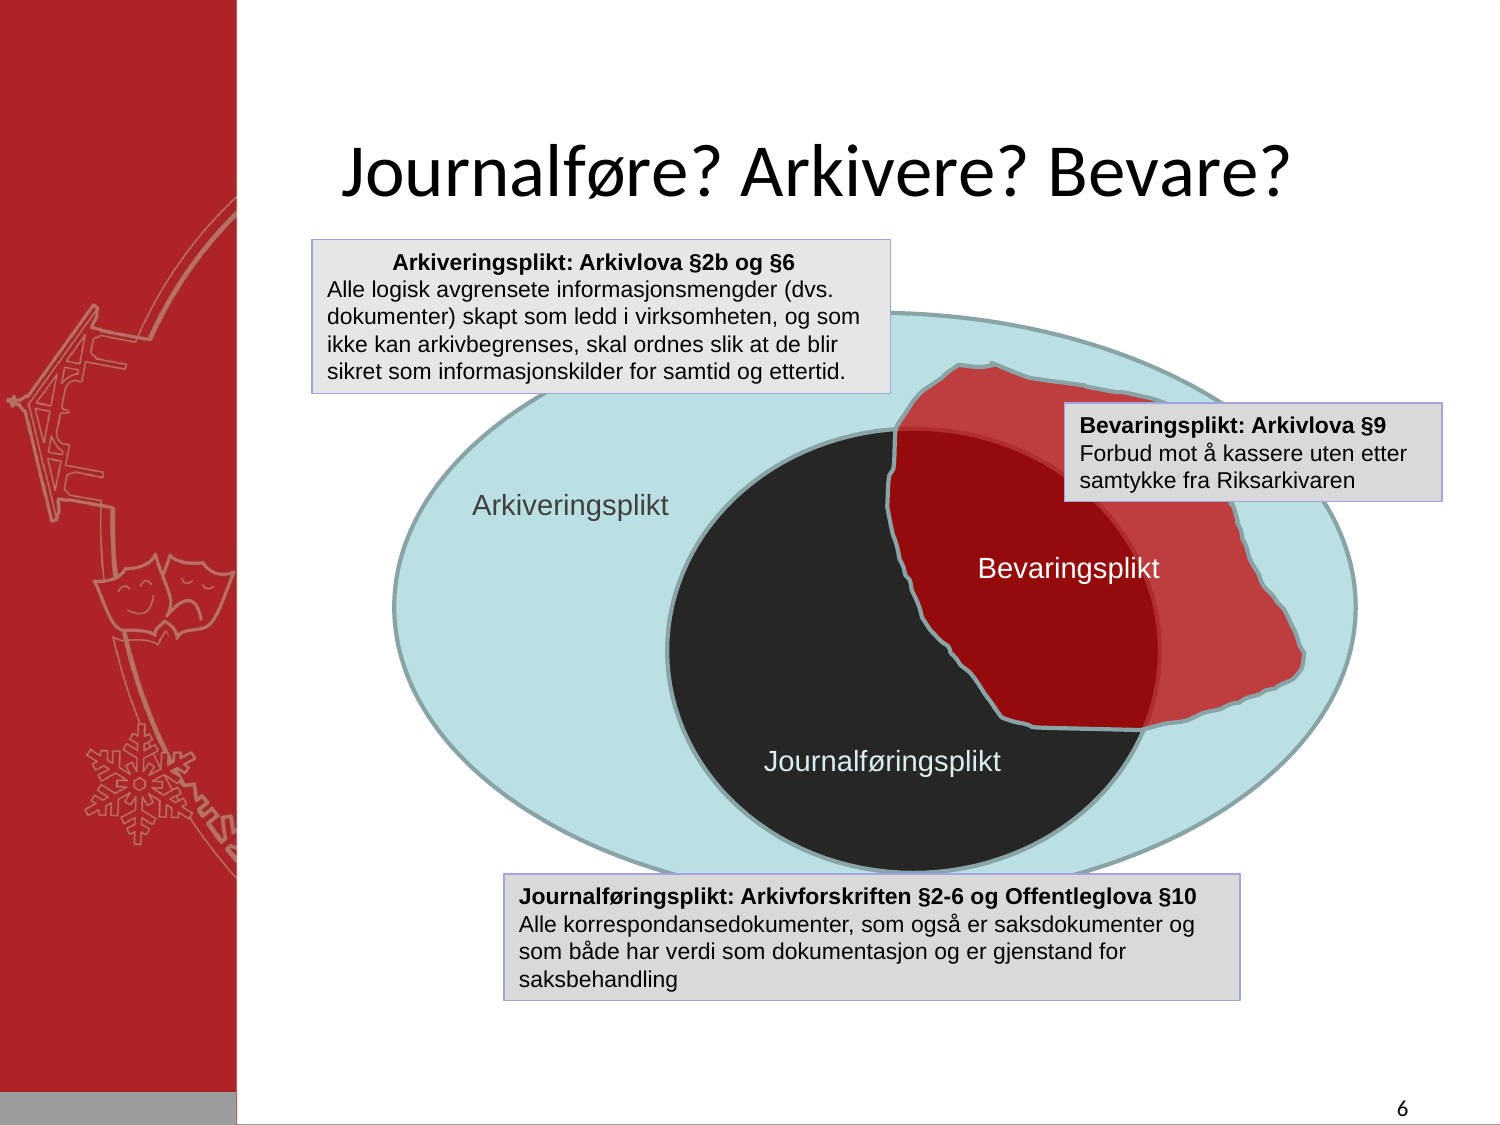

# Journalføre? Arkivere? Bevare?
Arkiveringsplikt: Arkivlova §2b og §6
Alle logisk avgrensete informasjonsmengder (dvs. dokumenter) skapt som ledd i virksomheten, og som ikke kan arkivbegrenses, skal ordnes slik at de blir sikret som informasjonskilder for samtid og ettertid.
Bevaringsplikt: Arkivlova §9
Forbud mot å kassere uten etter samtykke fra Riksarkivaren
Arkiveringsplikt
Bevaringsplikt
Journalføringsplikt
Journalføringsplikt: Arkivforskriften §2-6 og Offentleglova §10
Alle korrespondansedokumenter, som også er saksdokumenter og som både har verdi som dokumentasjon og er gjenstand for saksbehandling